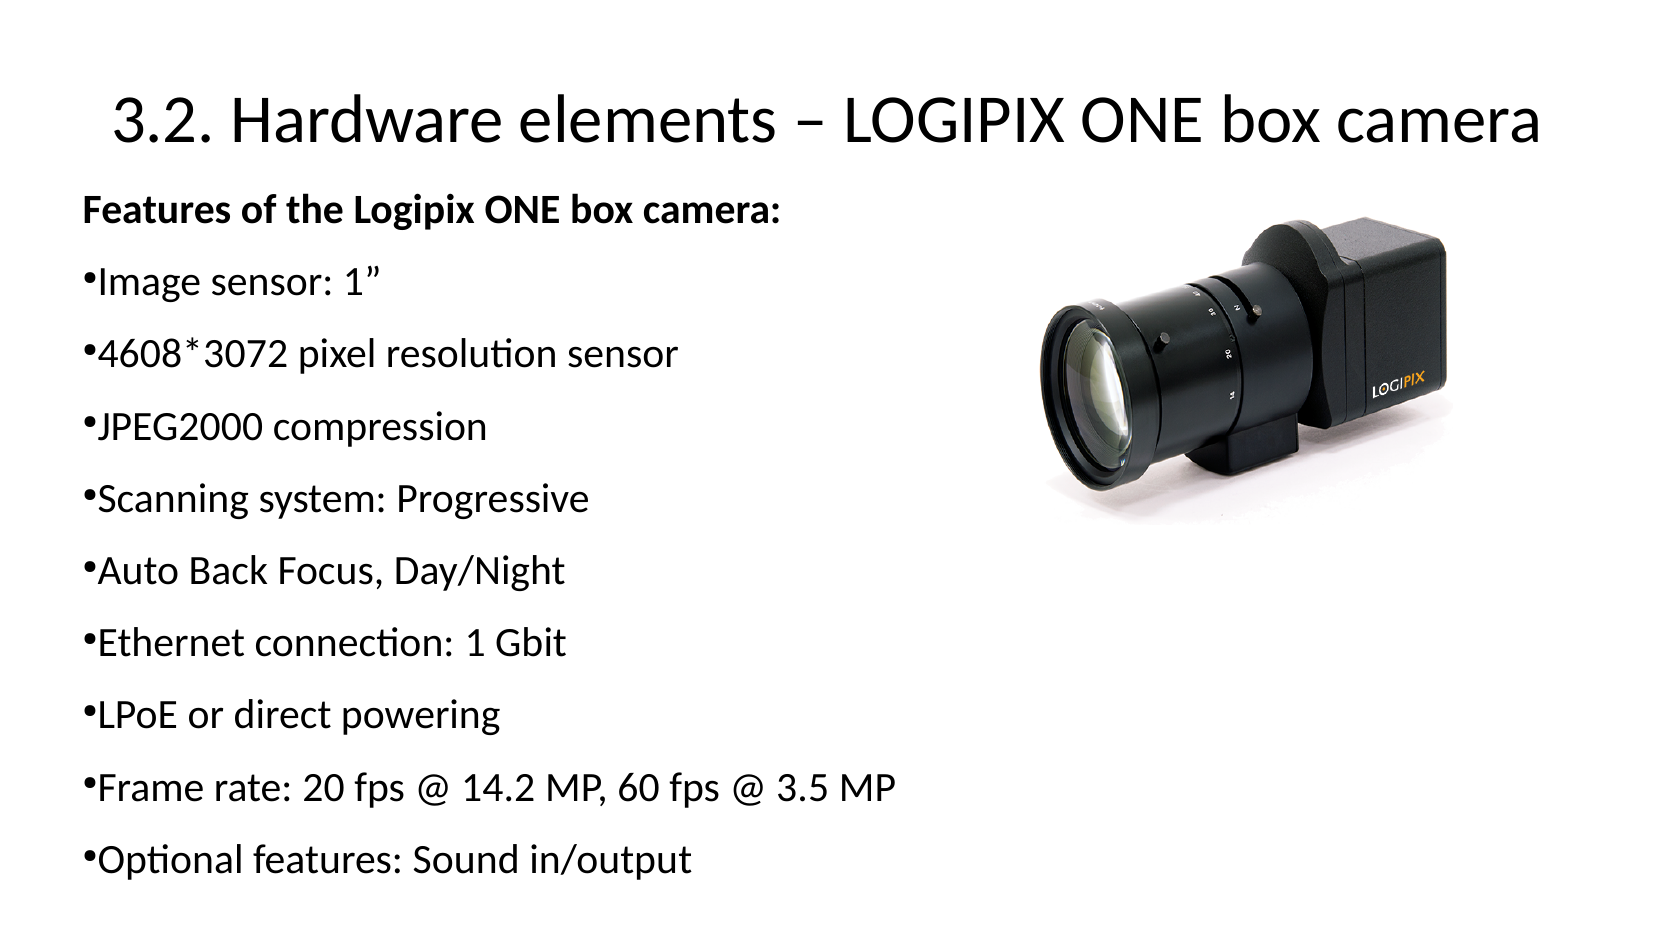

# 3.2. Hardware elements – LOGIPIX ONE box camera
Features of the Logipix ONE box camera:
Image sensor: 1”
4608*3072 pixel resolution sensor
JPEG2000 compression
Scanning system: Progressive
Auto Back Focus, Day/Night
Ethernet connection: 1 Gbit
LPoE or direct powering
Frame rate: 20 fps @ 14.2 MP, 60 fps @ 3.5 MP
Optional features: Sound in/output